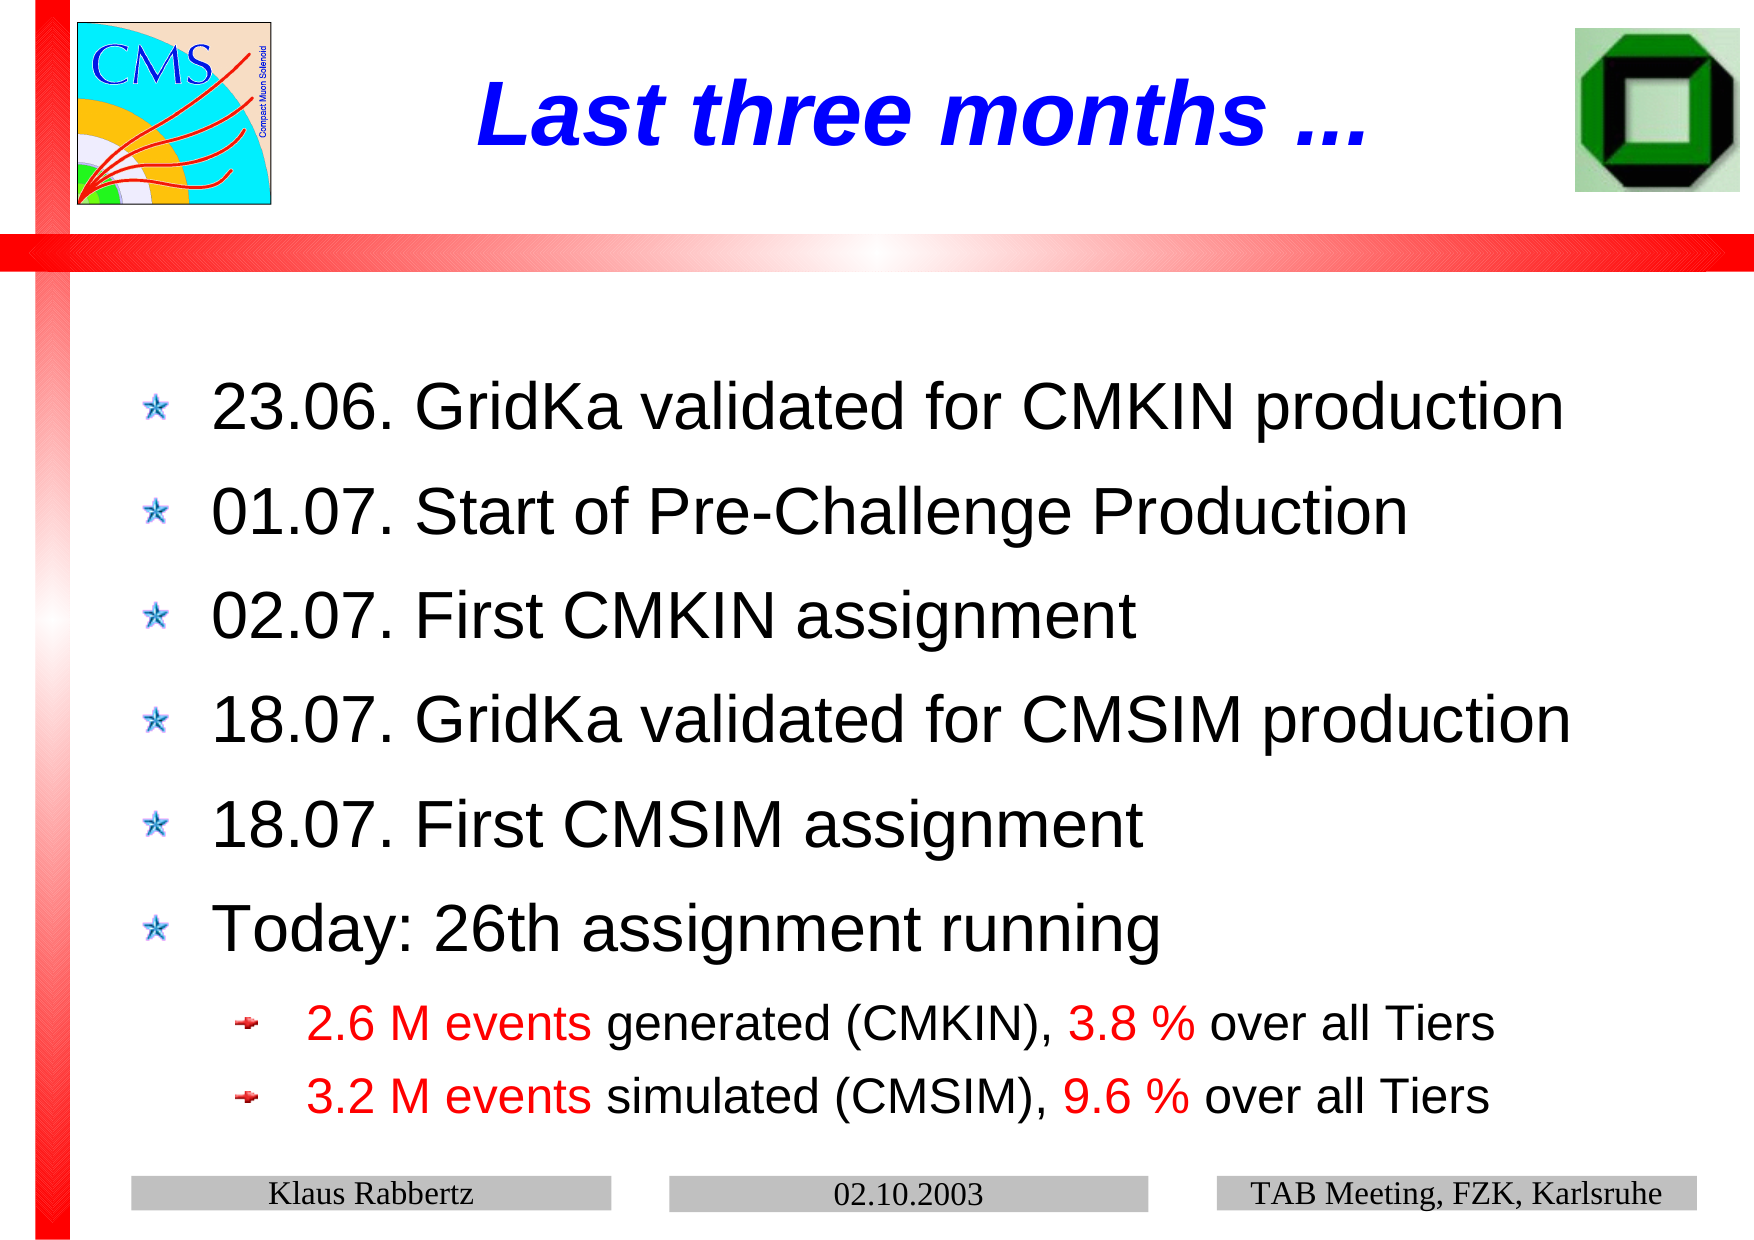

# Last three months ...
23.06. GridKa validated for CMKIN production
01.07. Start of Pre-Challenge Production
02.07. First CMKIN assignment
18.07. GridKa validated for CMSIM production
18.07. First CMSIM assignment
Today: 26th assignment running
2.6 M events generated (CMKIN), 3.8 % over all Tiers
3.2 M events simulated (CMSIM), 9.6 % over all Tiers